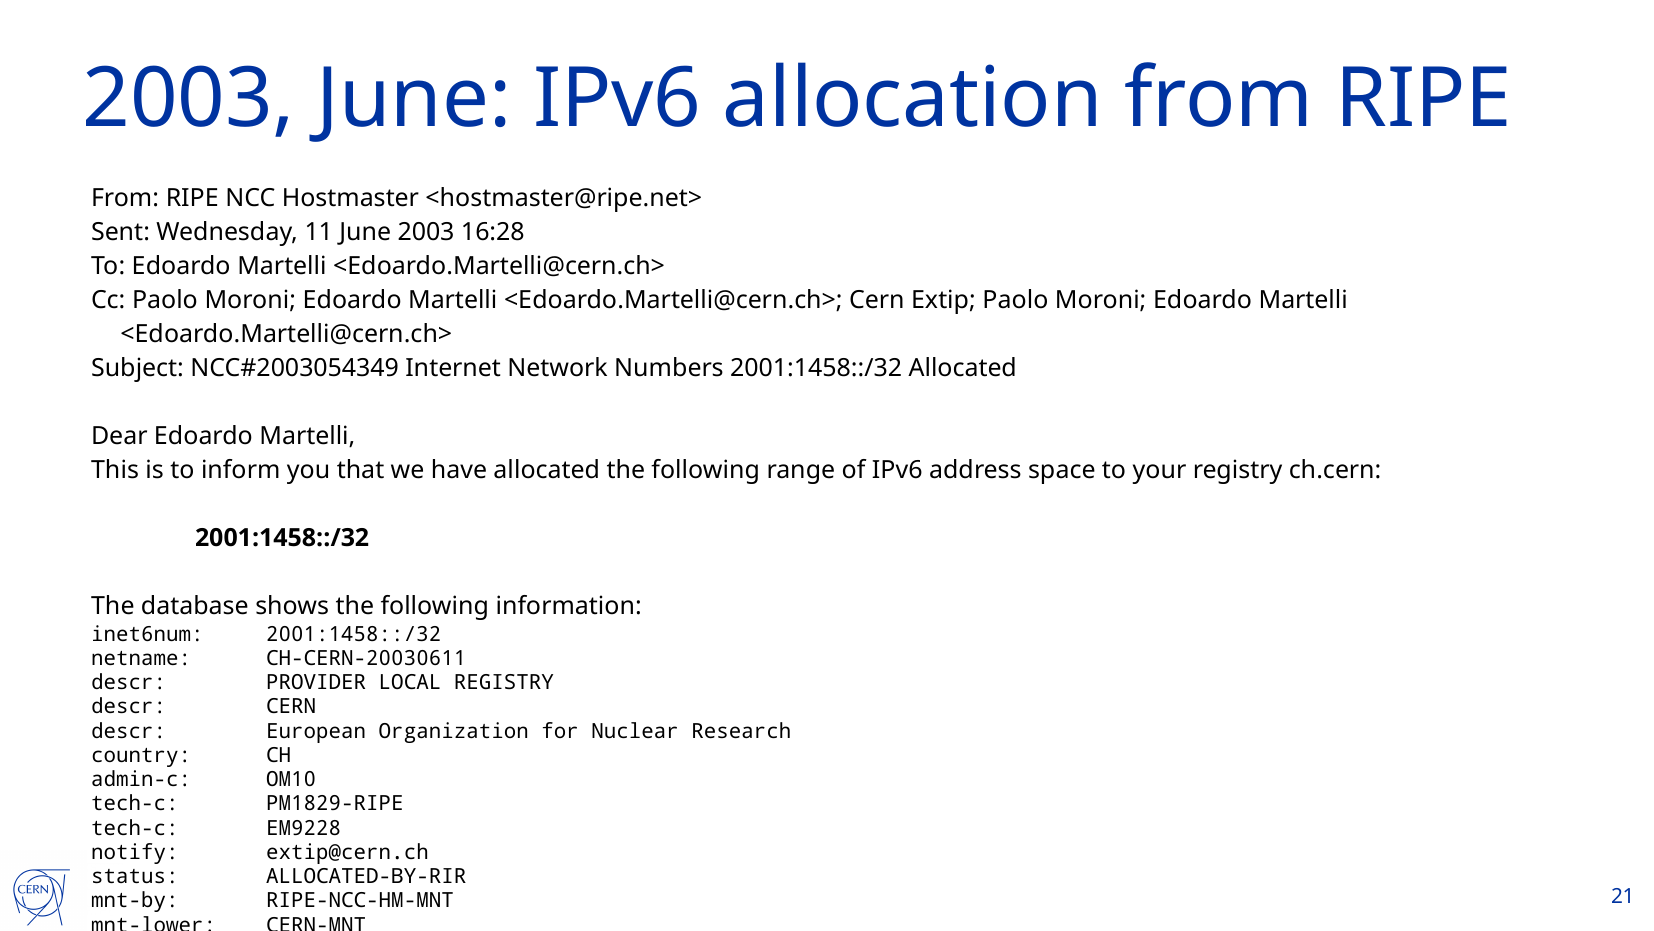

# 2003, June: IPv6 allocation from RIPE
From: RIPE NCC Hostmaster <hostmaster@ripe.net>
Sent: Wednesday, 11 June 2003 16:28
To: Edoardo Martelli <Edoardo.Martelli@cern.ch>
Cc: Paolo Moroni; Edoardo Martelli <Edoardo.Martelli@cern.ch>; Cern Extip; Paolo Moroni; Edoardo Martelli <Edoardo.Martelli@cern.ch>
Subject: NCC#2003054349 Internet Network Numbers 2001:1458::/32 Allocated
Dear Edoardo Martelli,
This is to inform you that we have allocated the following range of IPv6 address space to your registry ch.cern:
 2001:1458::/32
The database shows the following information:
inet6num: 2001:1458::/32
netname: CH-CERN-20030611
descr: PROVIDER LOCAL REGISTRY
descr: CERN
descr: European Organization for Nuclear Research
country: CH
admin-c: OM10
tech-c: PM1829-RIPE
tech-c: EM9228
notify: extip@cern.ch
status: ALLOCATED-BY-RIR
mnt-by: RIPE-NCC-HM-MNT
mnt-lower: CERN-MNT
changed: hostmaster@ripe.net 20030611
source: RIPE